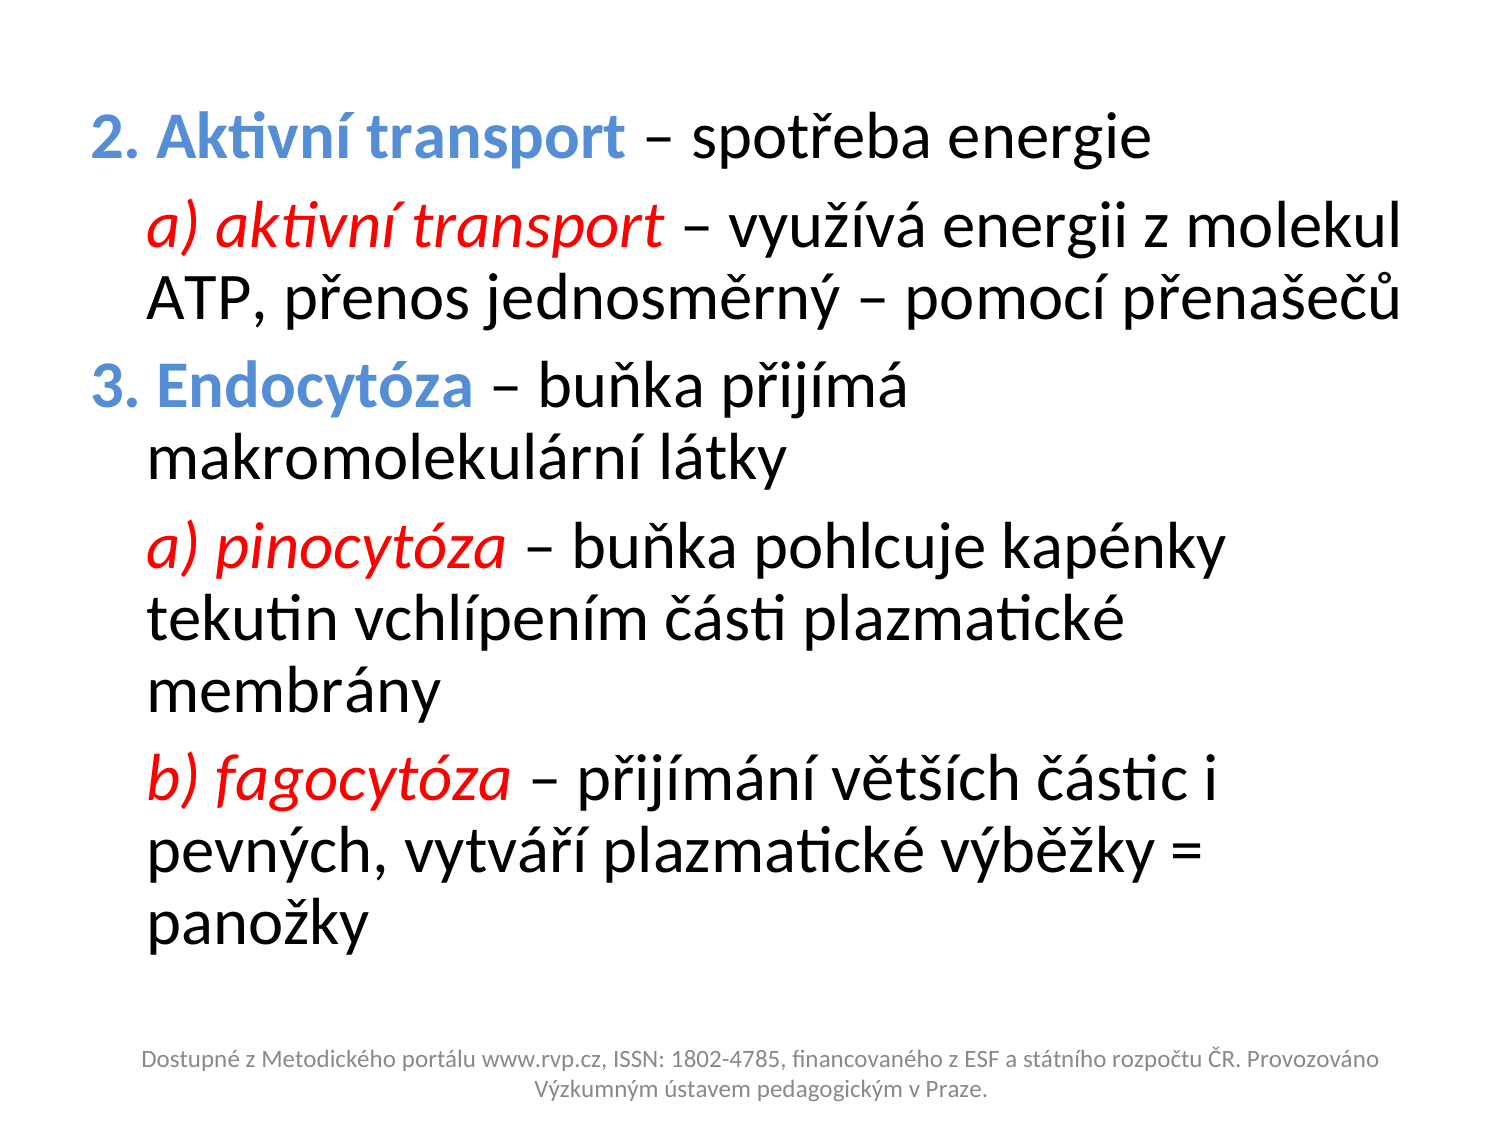

# 2. Aktivní transport – spotřeba energie
	a) aktivní transport – využívá energii z molekul ATP, přenos jednosměrný – pomocí přenašečů
3. Endocytóza – buňka přijímá makromolekulární látky
	a) pinocytóza – buňka pohlcuje kapénky tekutin vchlípením části plazmatické membrány
	b) fagocytóza – přijímání větších částic i pevných, vytváří plazmatické výběžky = panožky
Dostupné z Metodického portálu www.rvp.cz, ISSN: 1802-4785, financovaného z ESF a státního rozpočtu ČR. Provozováno Výzkumným ústavem pedagogickým v Praze.